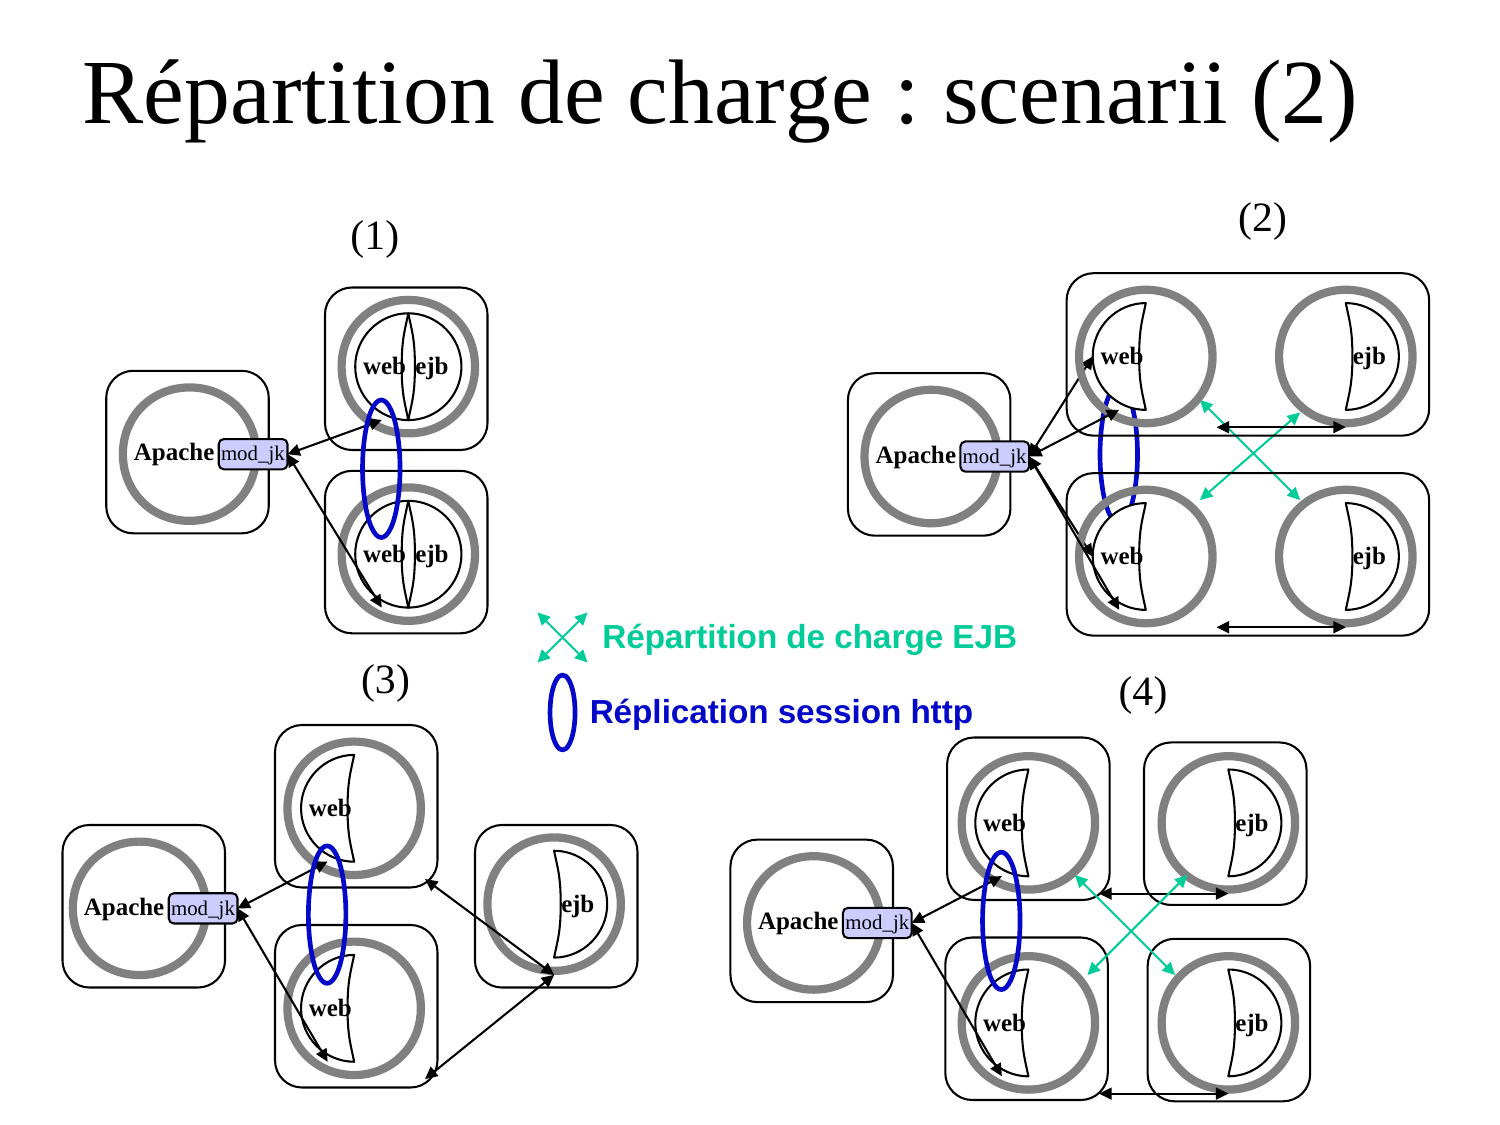

# Répartition de charge : scenarii (2)
(2)
(1)
web
ejb
web
ejb
Apache
mod_jk
Réplication session http
Apache
mod_jk
Répartition de charge EJB
web
ejb
web
ejb
(3)
(4)
web
web
ejb
ejb
Apache
mod_jk
Apache
mod_jk
web
web
ejb